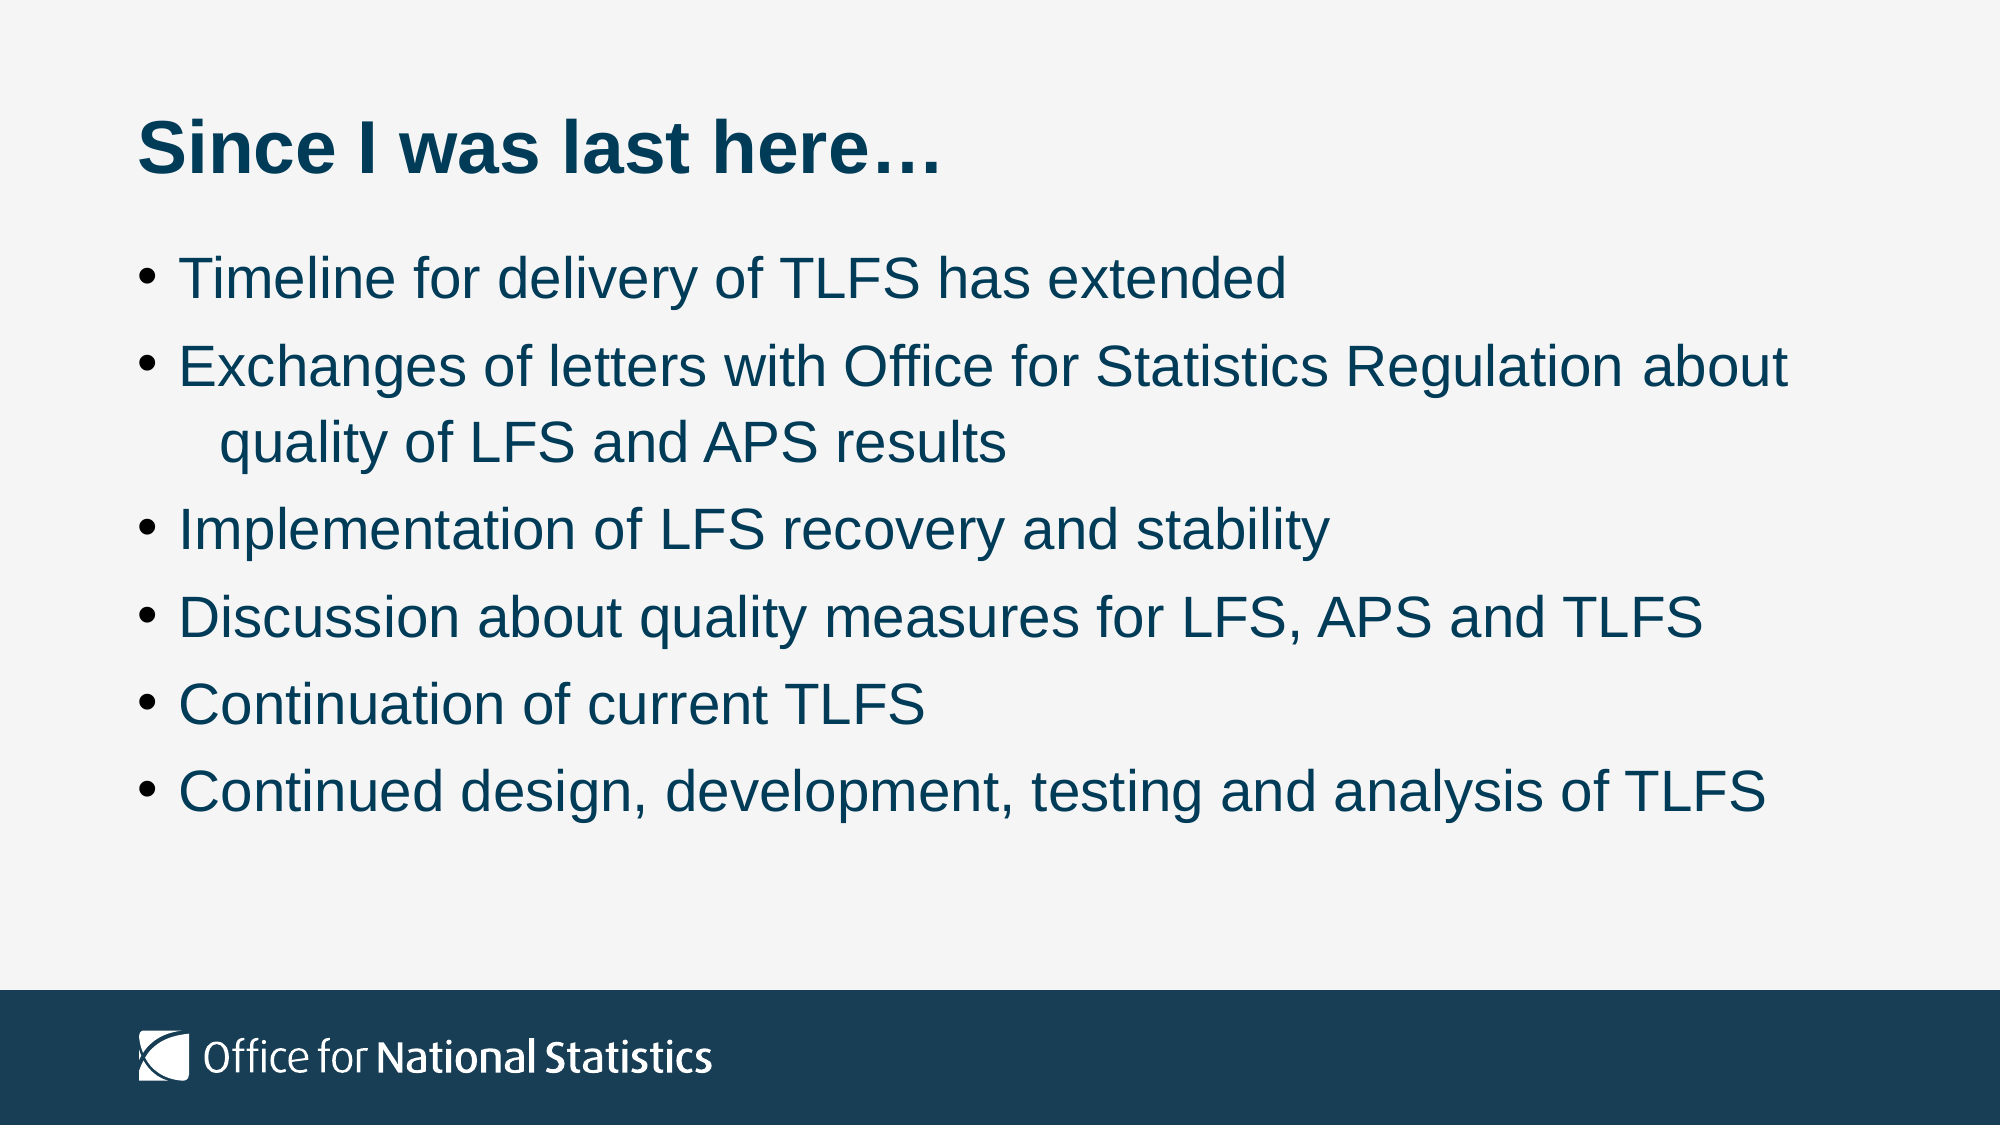

# Since I was last here…
Timeline for delivery of TLFS has extended
Exchanges of letters with Office for Statistics Regulation about quality of LFS and APS results
Implementation of LFS recovery and stability
Discussion about quality measures for LFS, APS and TLFS
Continuation of current TLFS
Continued design, development, testing and analysis of TLFS